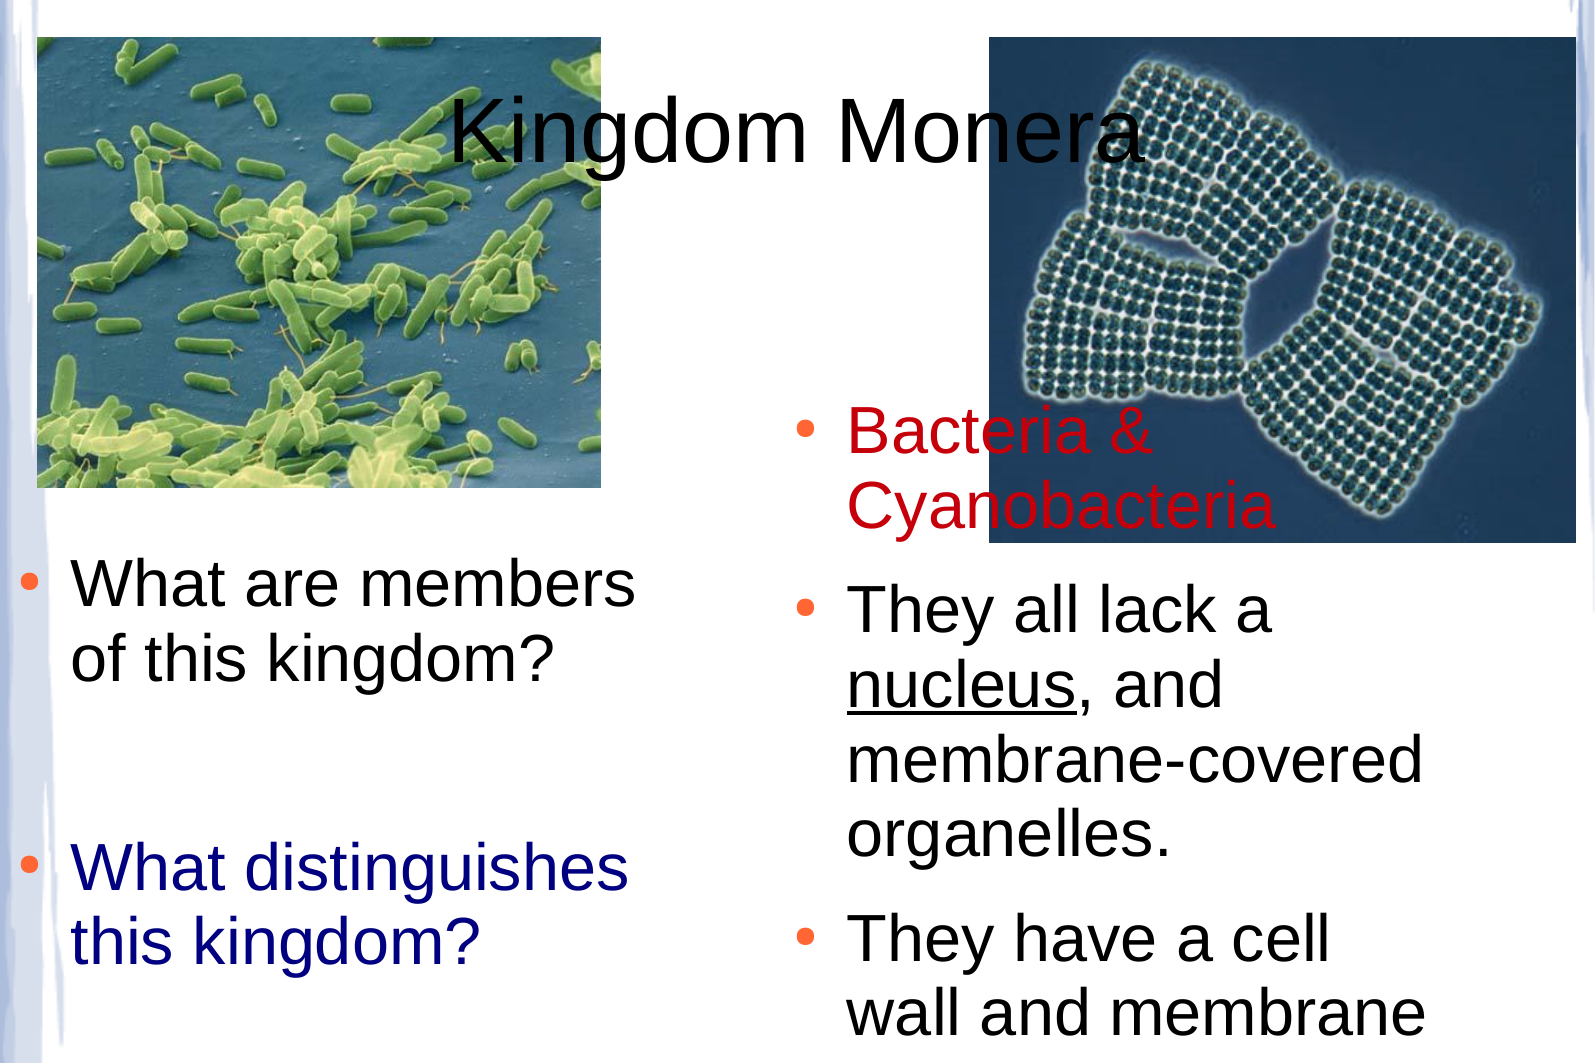

Kingdom Monera
Bacteria & 	 Cyanobacteria
They all lack a nucleus, and membrane-covered organelles.
They have a cell wall and membrane
# What are members of this kingdom?
What distinguishes this kingdom?